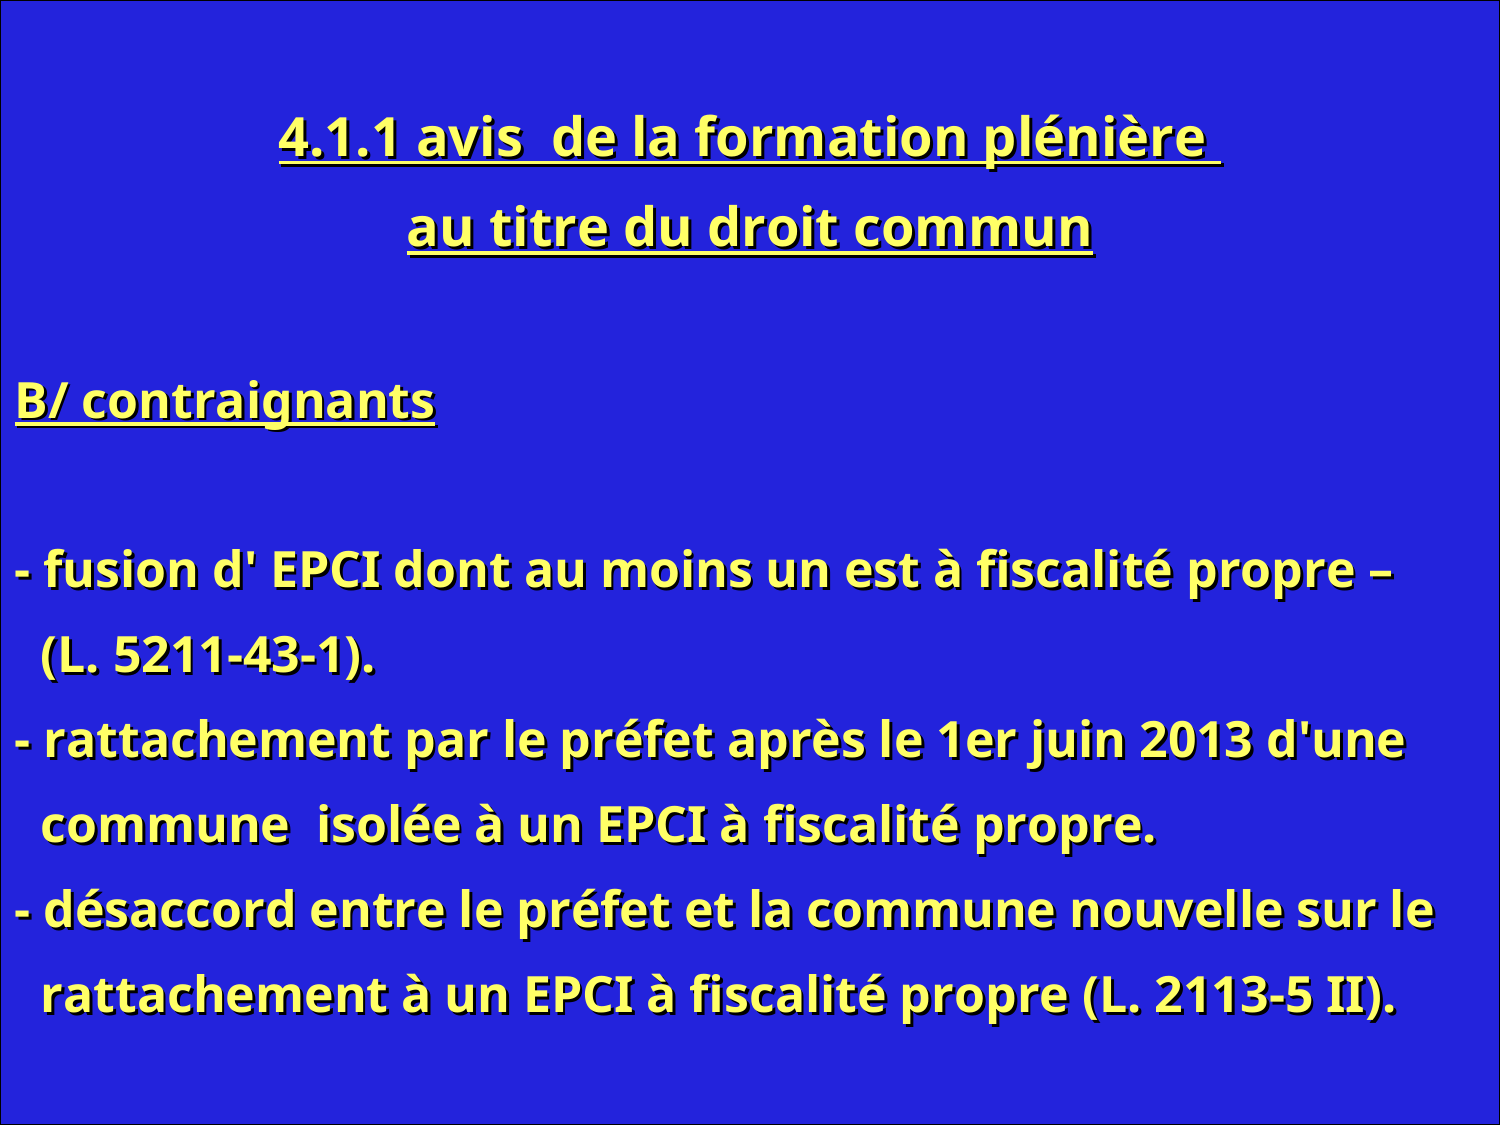

4.1.1 avis de la formation plénière
au titre du droit commun
B/ contraignants
- fusion d' EPCI dont au moins un est à fiscalité propre –
 (L. 5211-43-1).
- rattachement par le préfet après le 1er juin 2013 d'une
 commune isolée à un EPCI à fiscalité propre.
- désaccord entre le préfet et la commune nouvelle sur le
 rattachement à un EPCI à fiscalité propre (L. 2113-5 II).
#